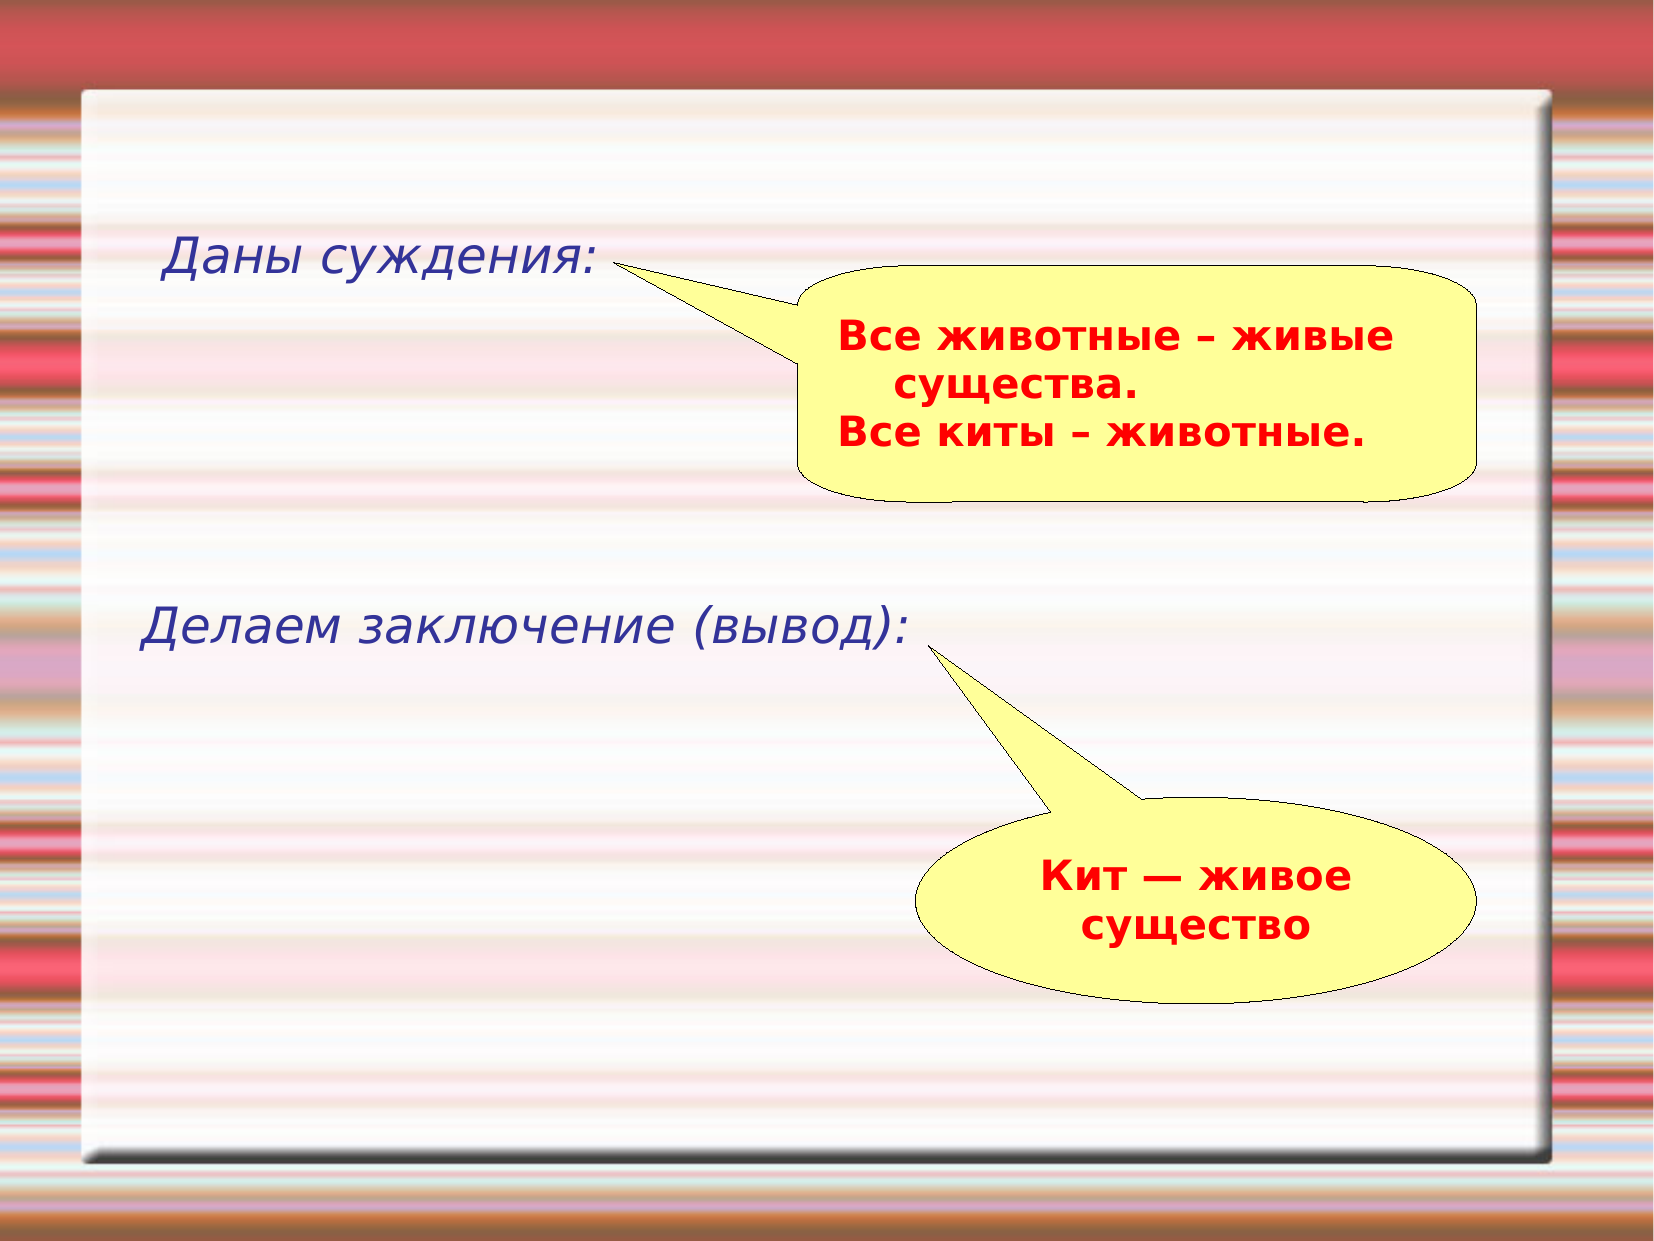

Даны суждения:
Все животные – живые существа.
Все киты – животные.
Делаем заключение (вывод):
Кит — живое существо